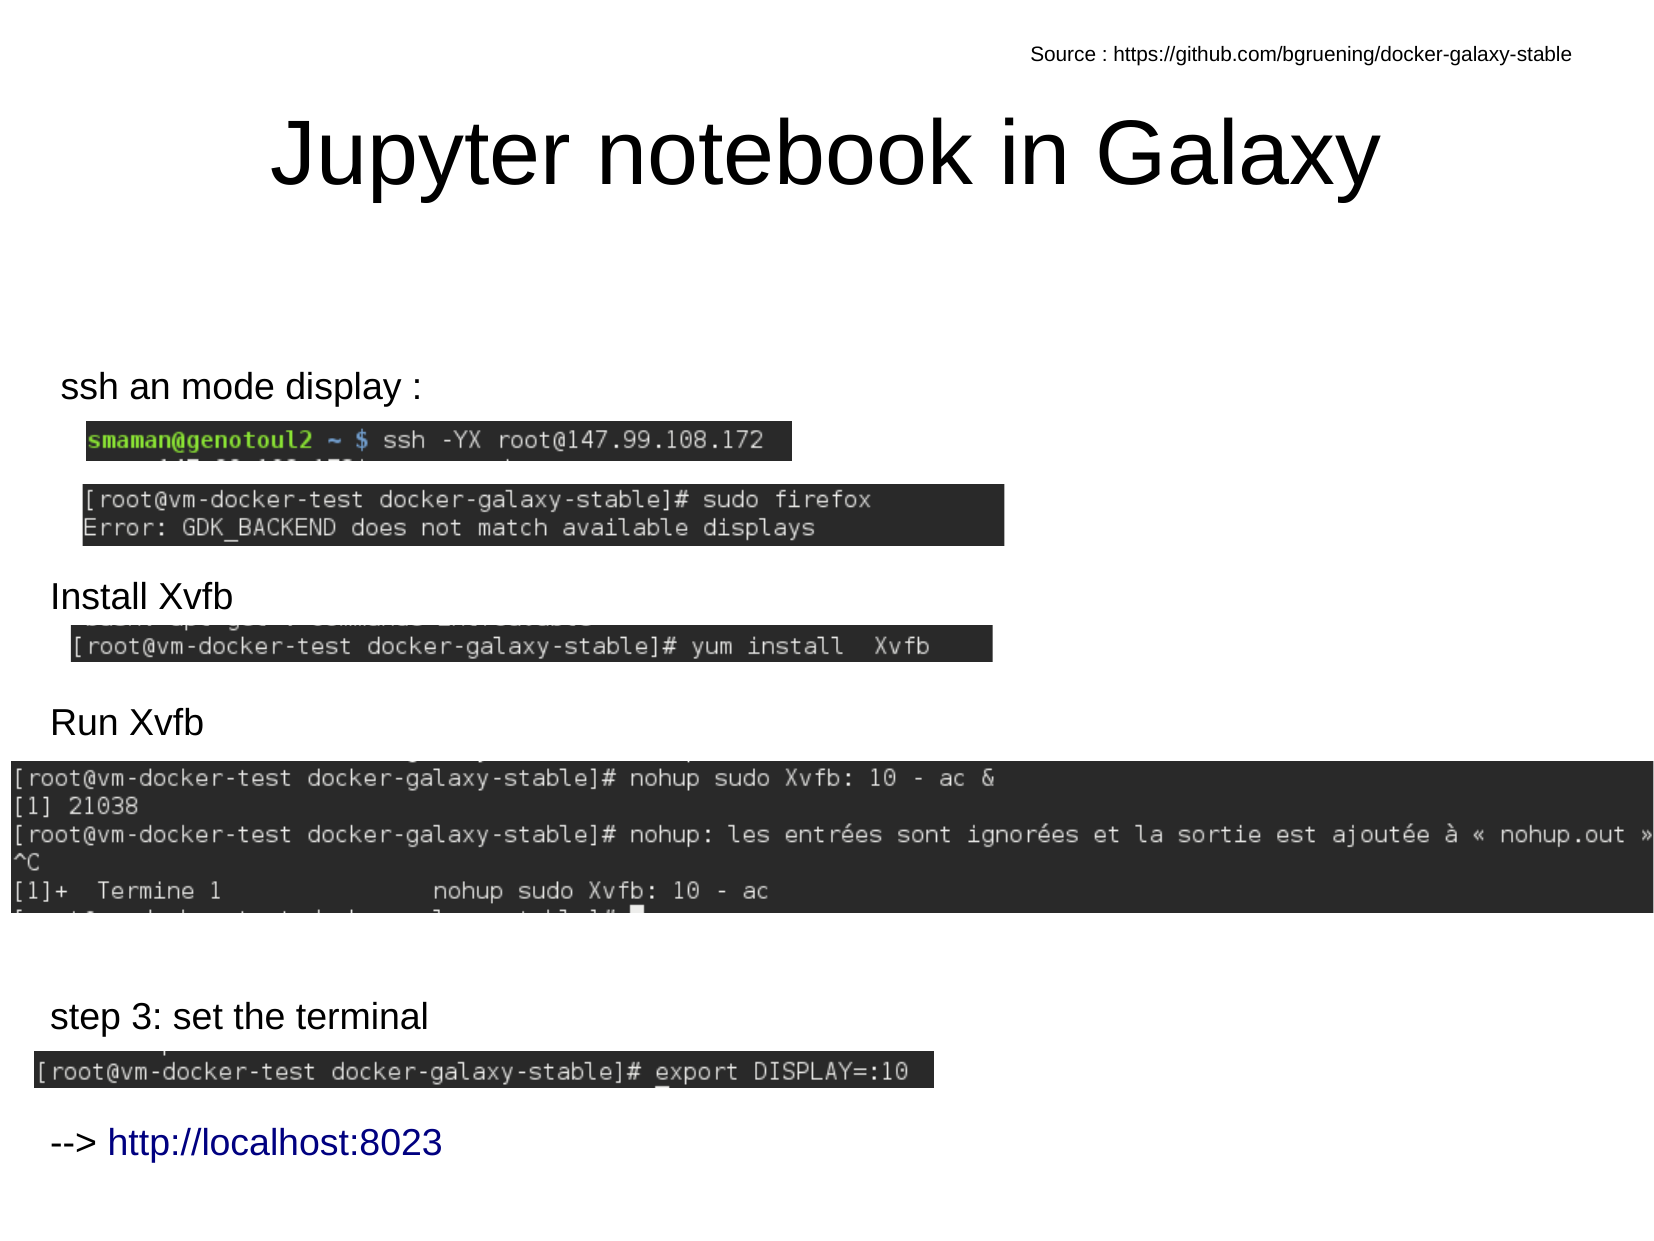

Source : https://github.com/bgruening/docker-galaxy-stable
# Jupyter notebook in Galaxy
 ssh an mode display :
Install Xvfb
Run Xvfb
step 3: set the terminal
--> http://localhost:8023